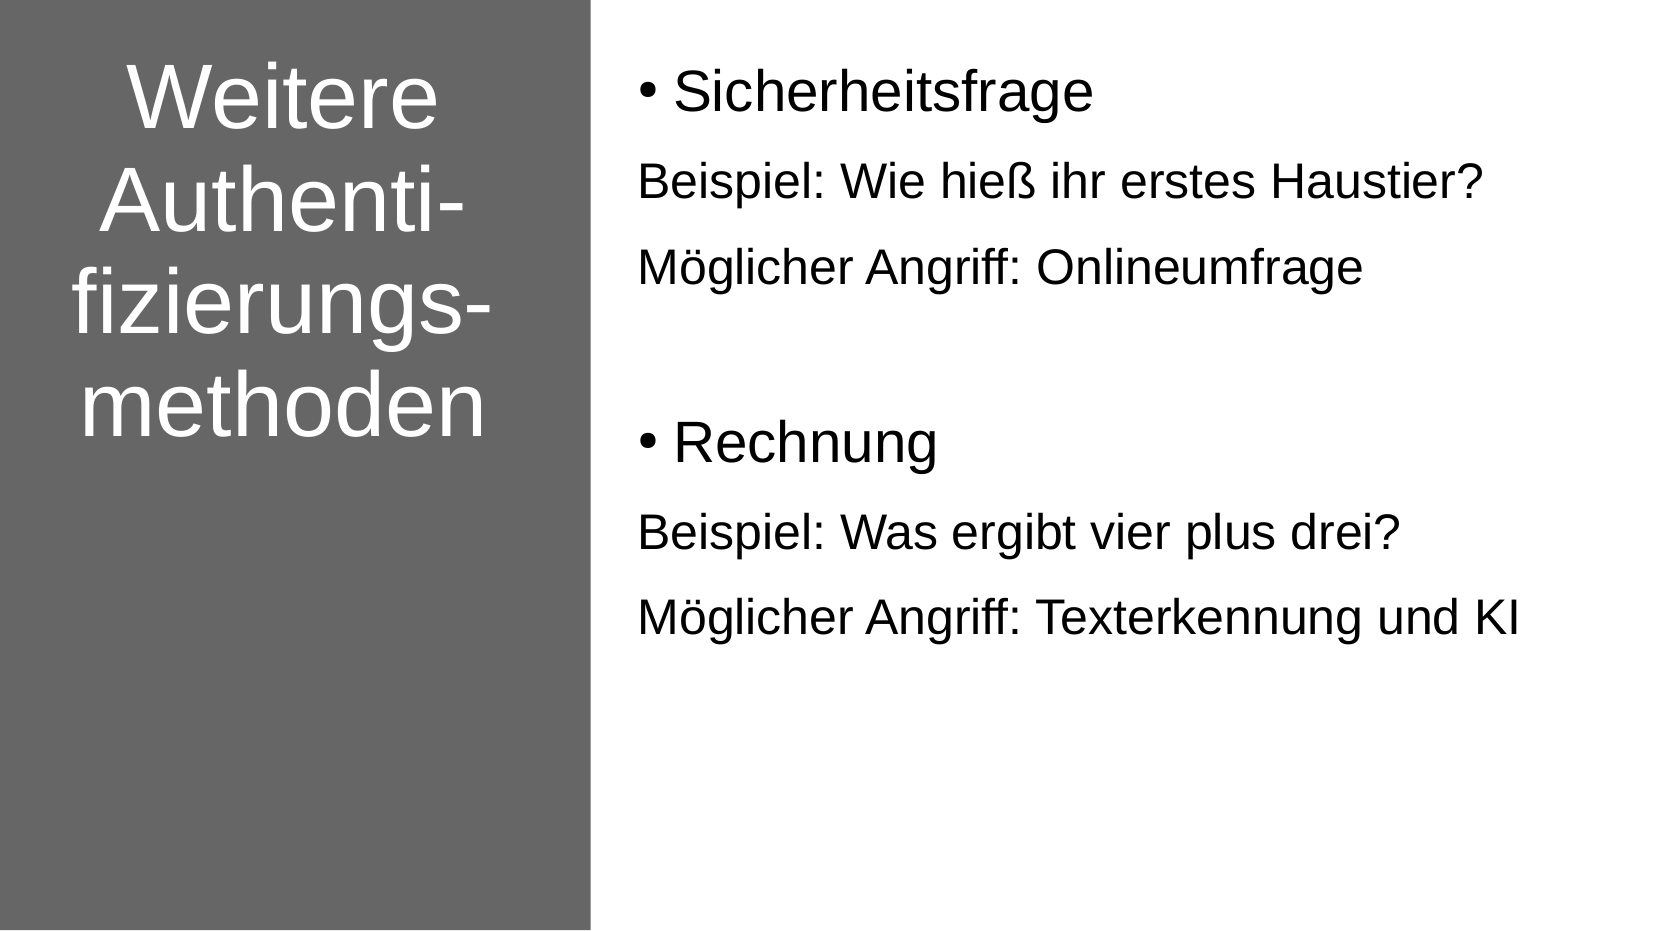

Weitere Authenti-fizierungs-methoden
# Sicherheitsfrage
Beispiel: Wie hieß ihr erstes Haustier?
Möglicher Angriff: Onlineumfrage
Rechnung
Beispiel: Was ergibt vier plus drei?
Möglicher Angriff: Texterkennung und KI